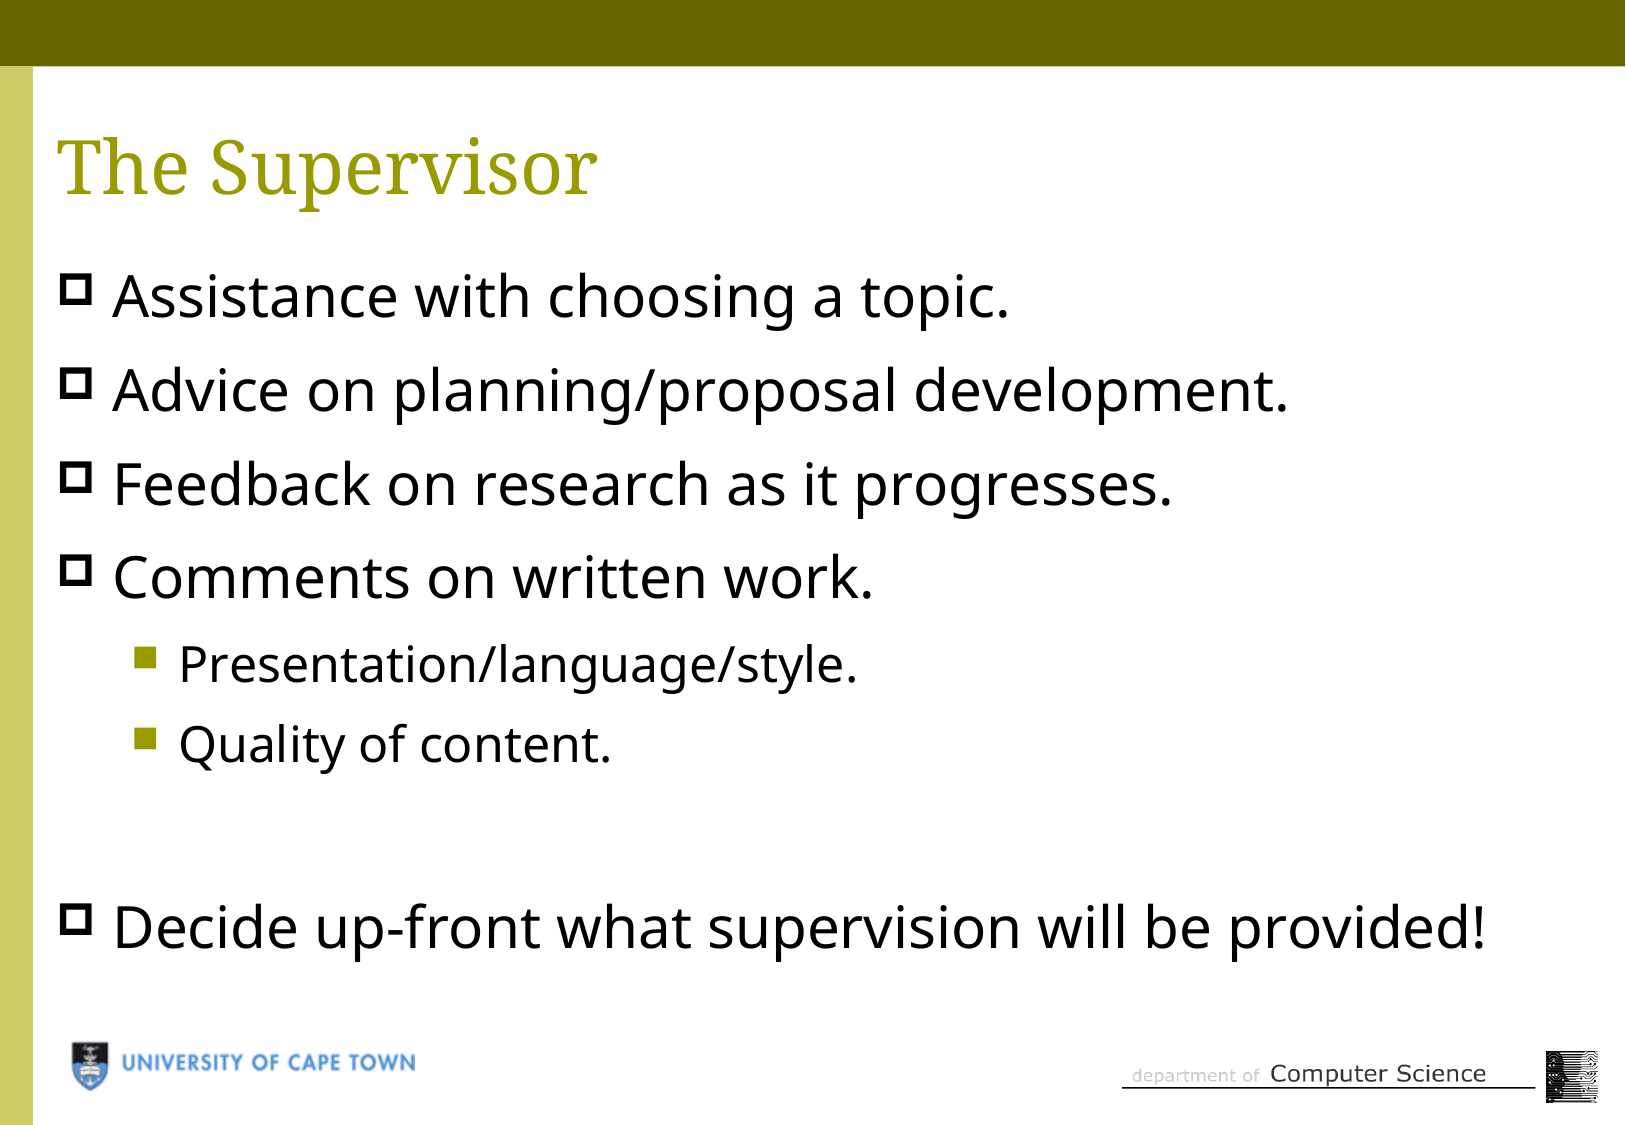

# The Supervisor
Assistance with choosing a topic.
Advice on planning/proposal development.
Feedback on research as it progresses.
Comments on written work.
Presentation/language/style.
Quality of content.
Decide up-front what supervision will be provided!